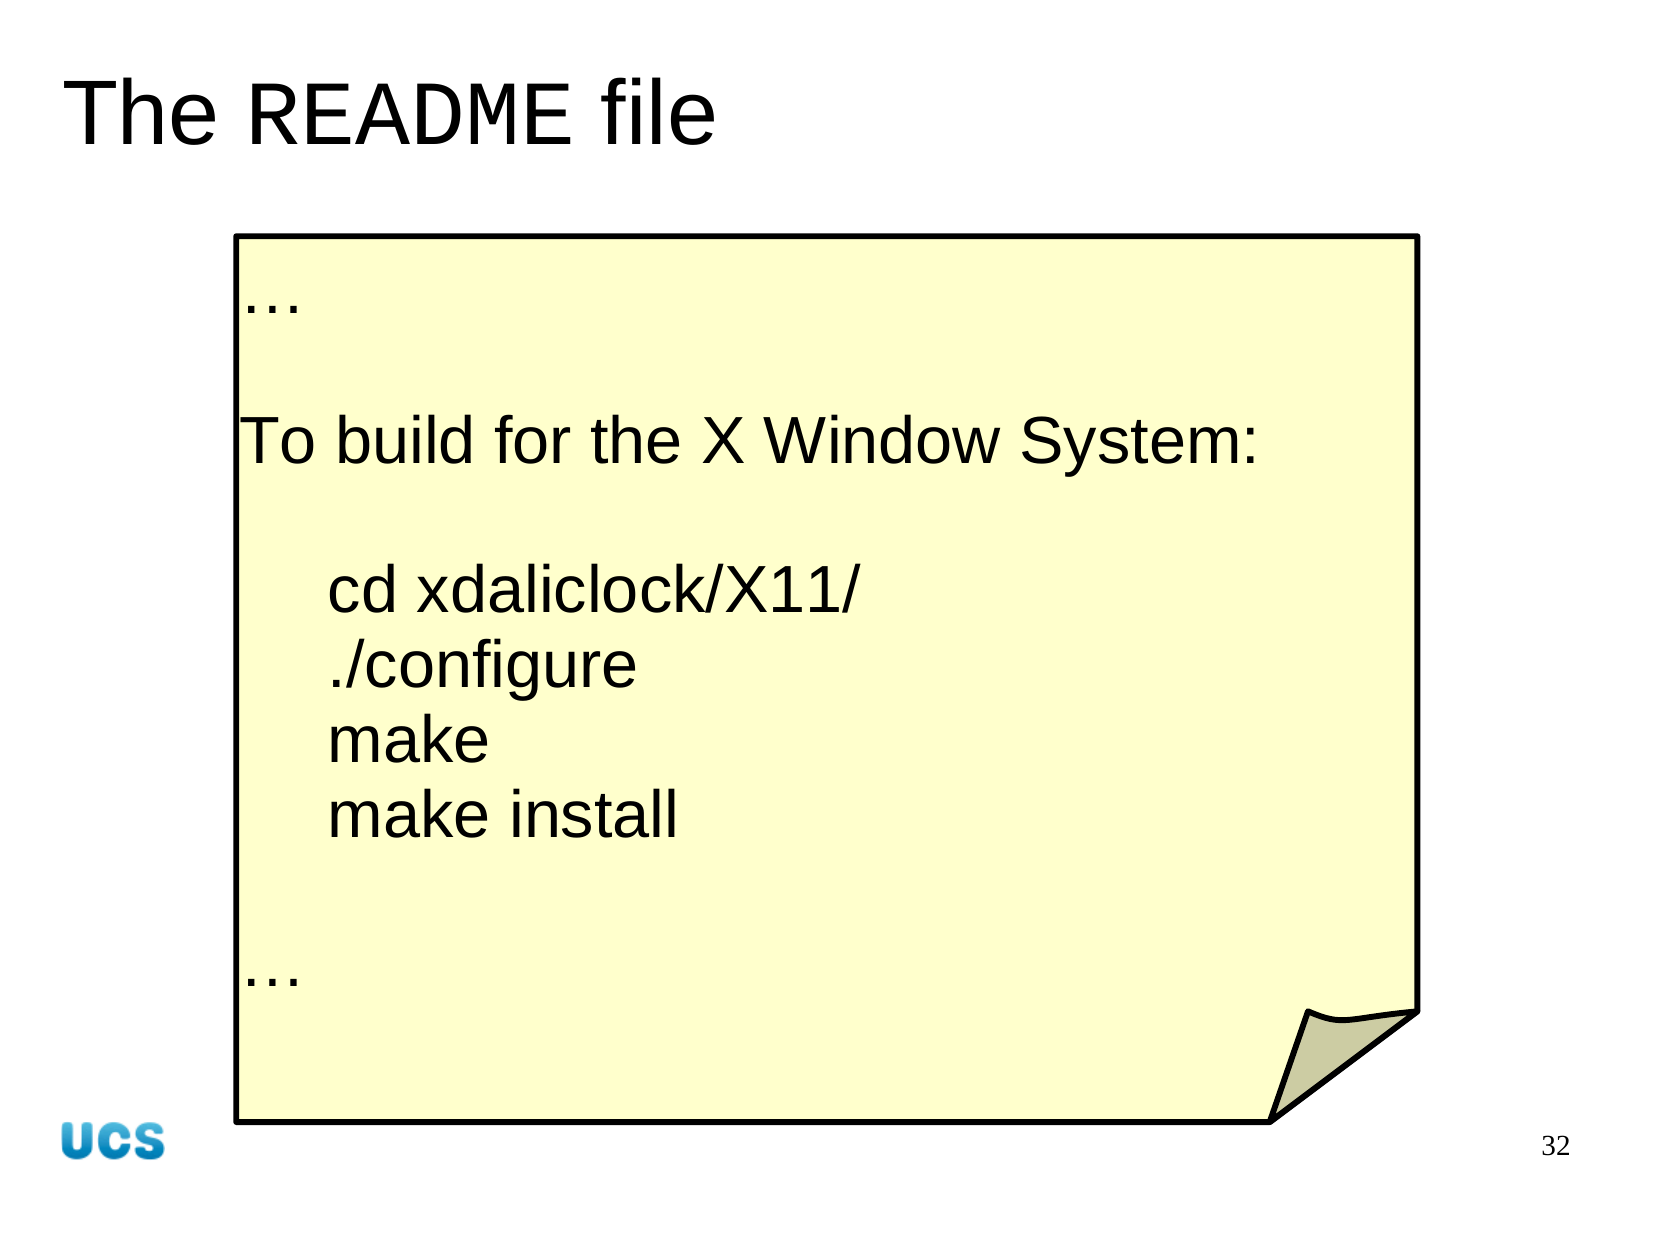

The README file
…
To build for the X Window System:
	cd xdaliclock/X11/
	./configure
	make
	make install
…
32